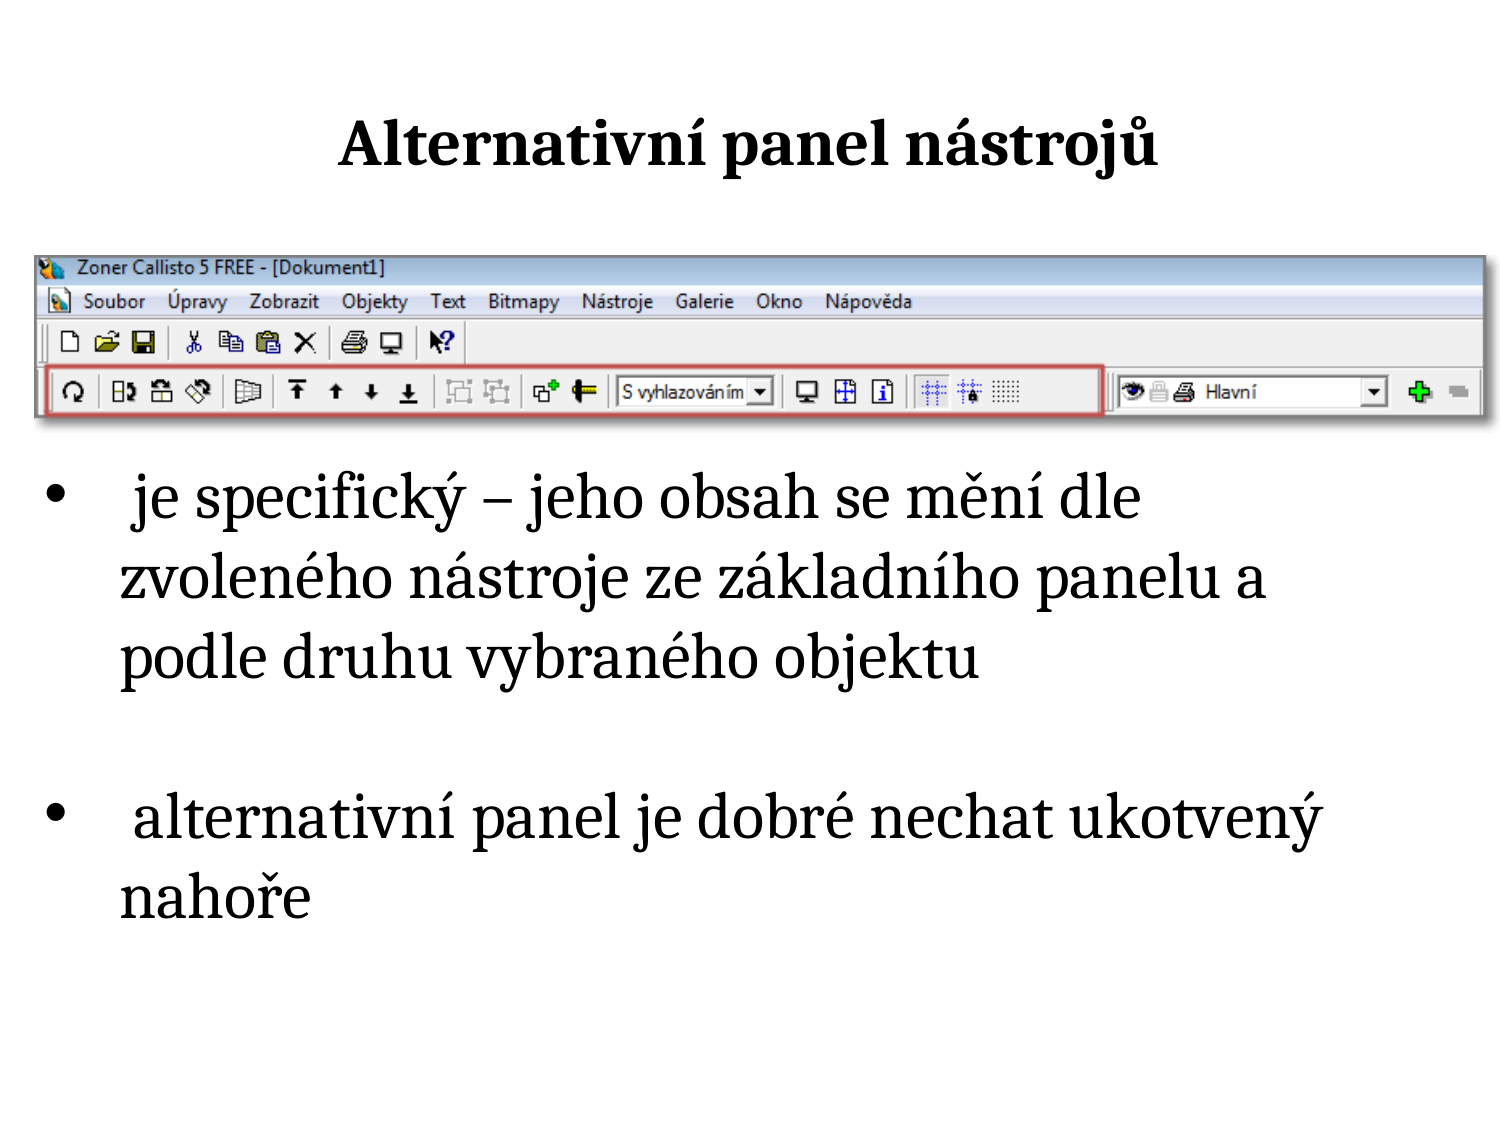

# Alternativní panel nástrojů
 je specifický – jeho obsah se mění dle 	zvoleného nástroje ze základního panelu a 	podle druhu vybraného objektu
 alternativní panel je dobré nechat ukotvený 	nahoře